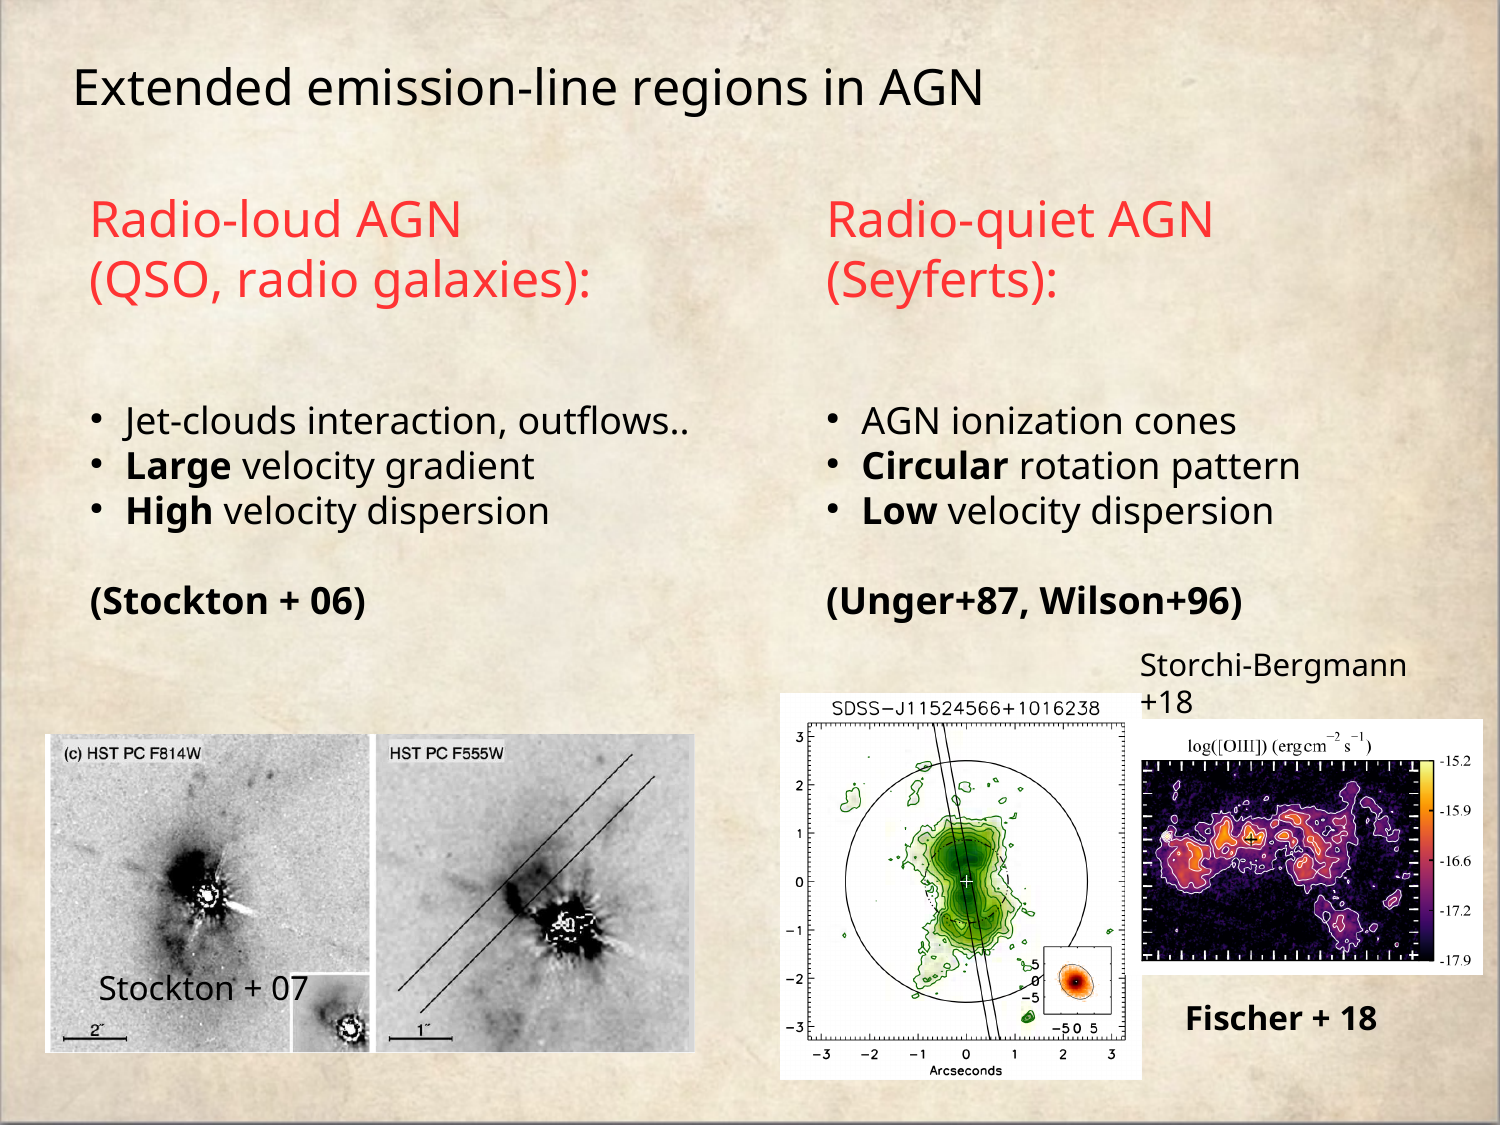

# Extended emission-line regions in AGN
Radio-loud AGN
(QSO, radio galaxies):
Jet-clouds interaction, outflows..
Large velocity gradient
High velocity dispersion
(Stockton + 06)
Radio-quiet AGN
(Seyferts):
AGN ionization cones
Circular rotation pattern
Low velocity dispersion
(Unger+87, Wilson+96)
Storchi-Bergmann +18
 Stockton + 07
Fischer + 18